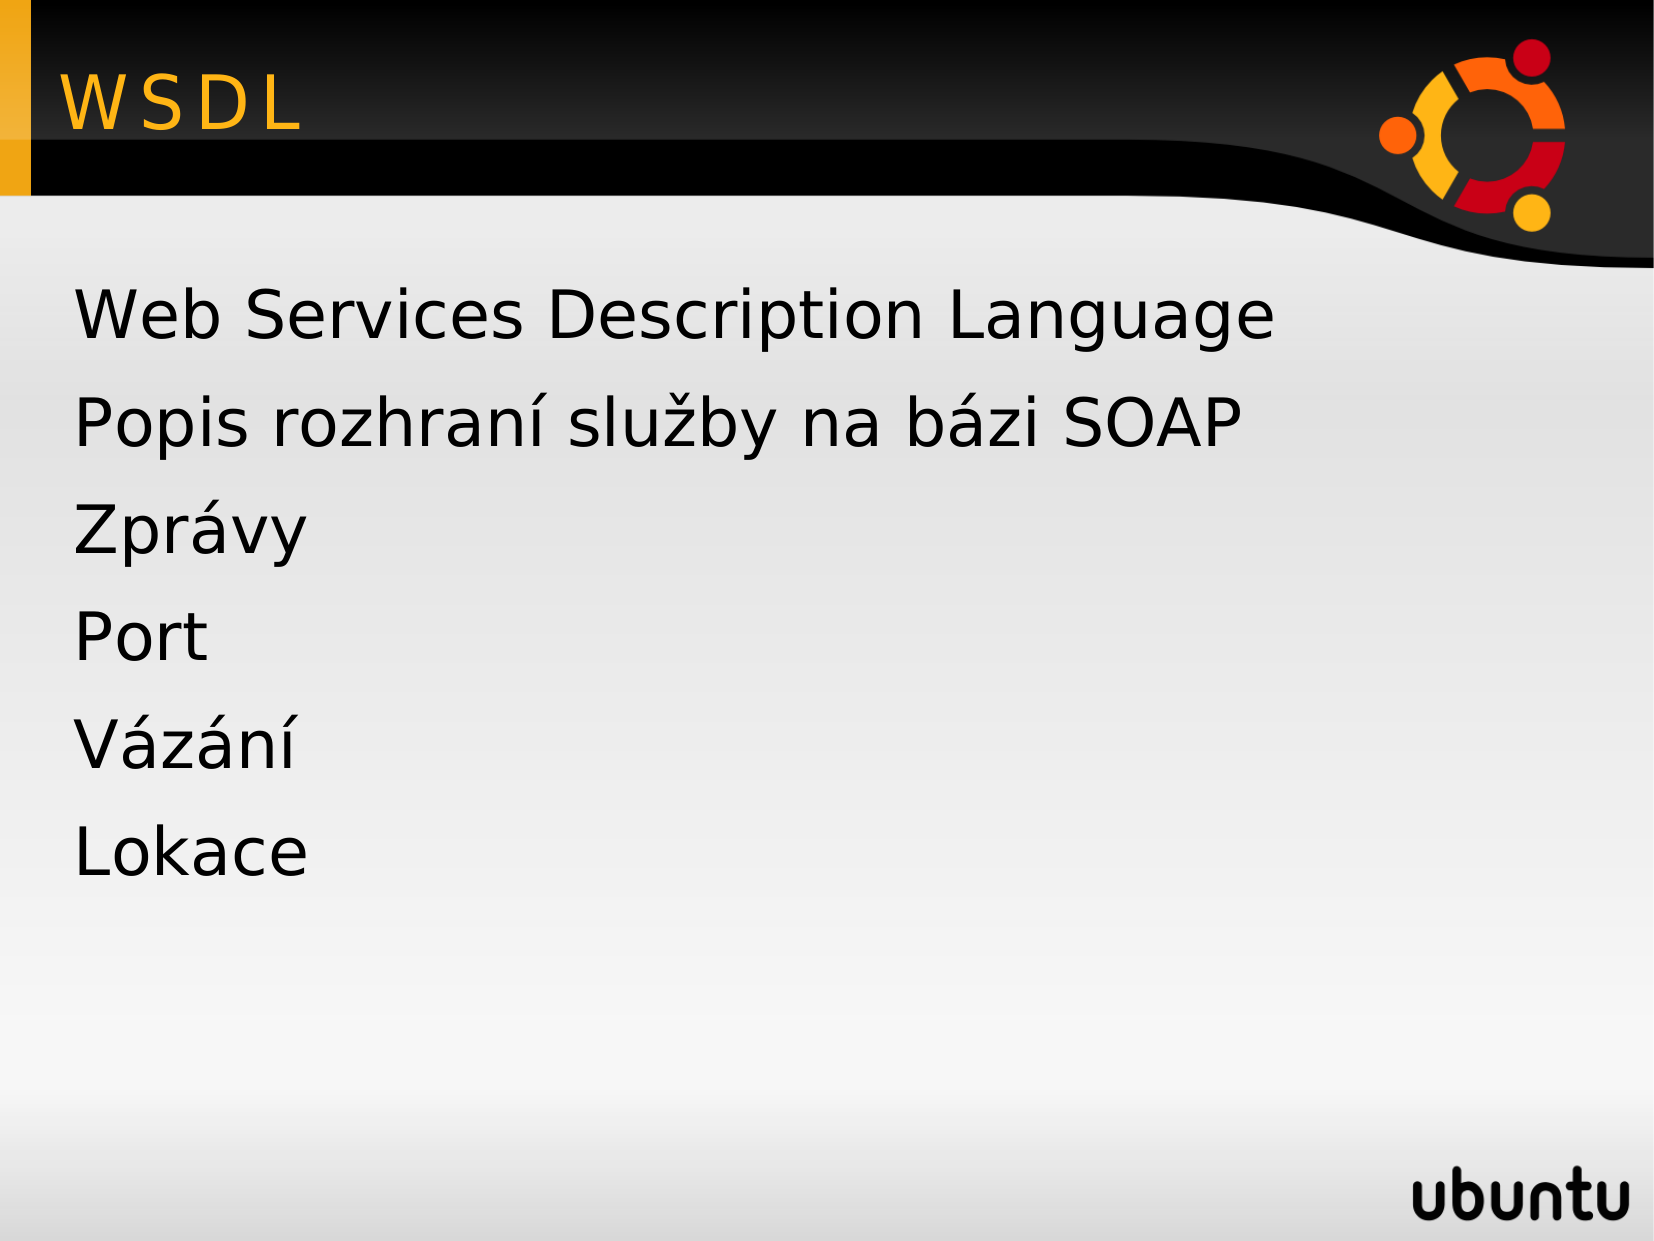

# WSDL
Web Services Description Language
Popis rozhraní služby na bázi SOAP
Zprávy
Port
Vázání
Lokace